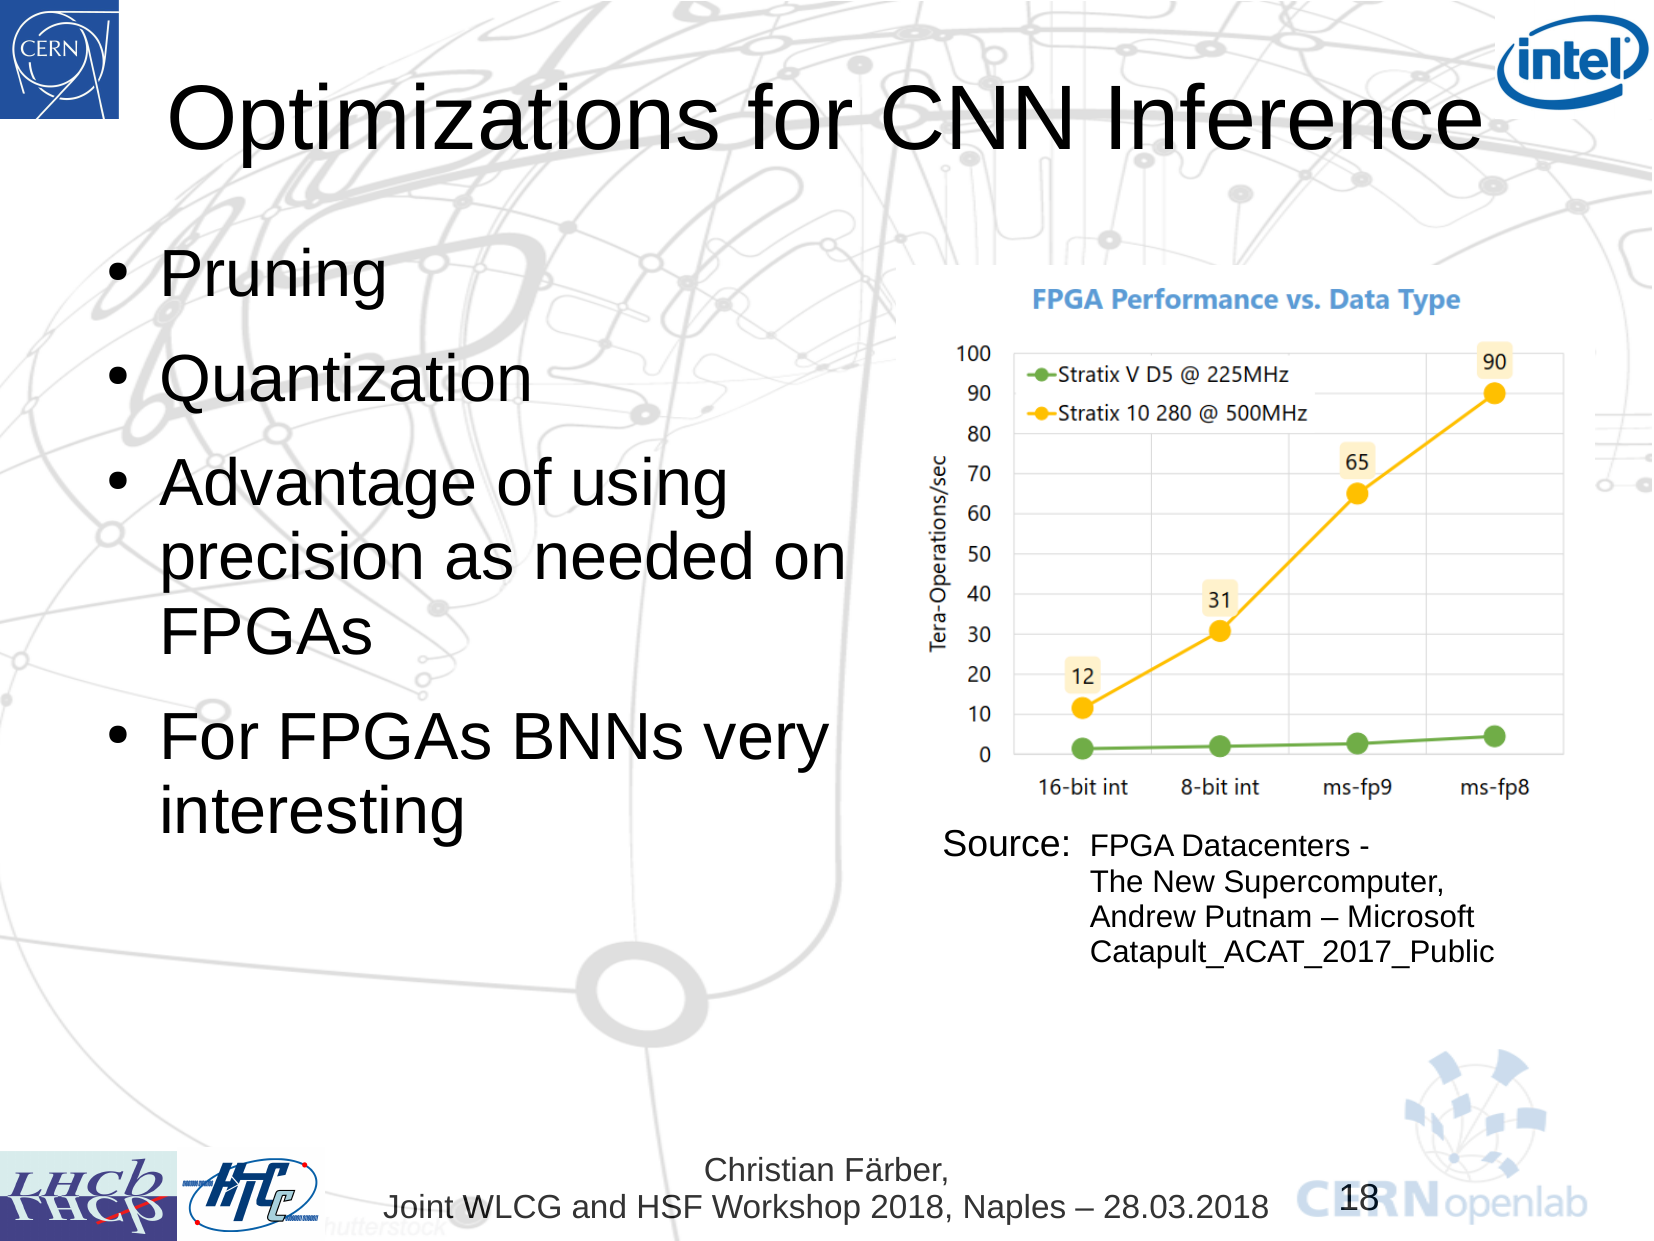

# Optimizations for CNN Inference
Pruning
Quantization
Advantage of using precision as needed on FPGAs
For FPGAs BNNs very interesting
Source:	FPGA Datacenters -
		The New Supercomputer,
		Andrew Putnam – Microsoft
		Catapult_ACAT_2017_Public